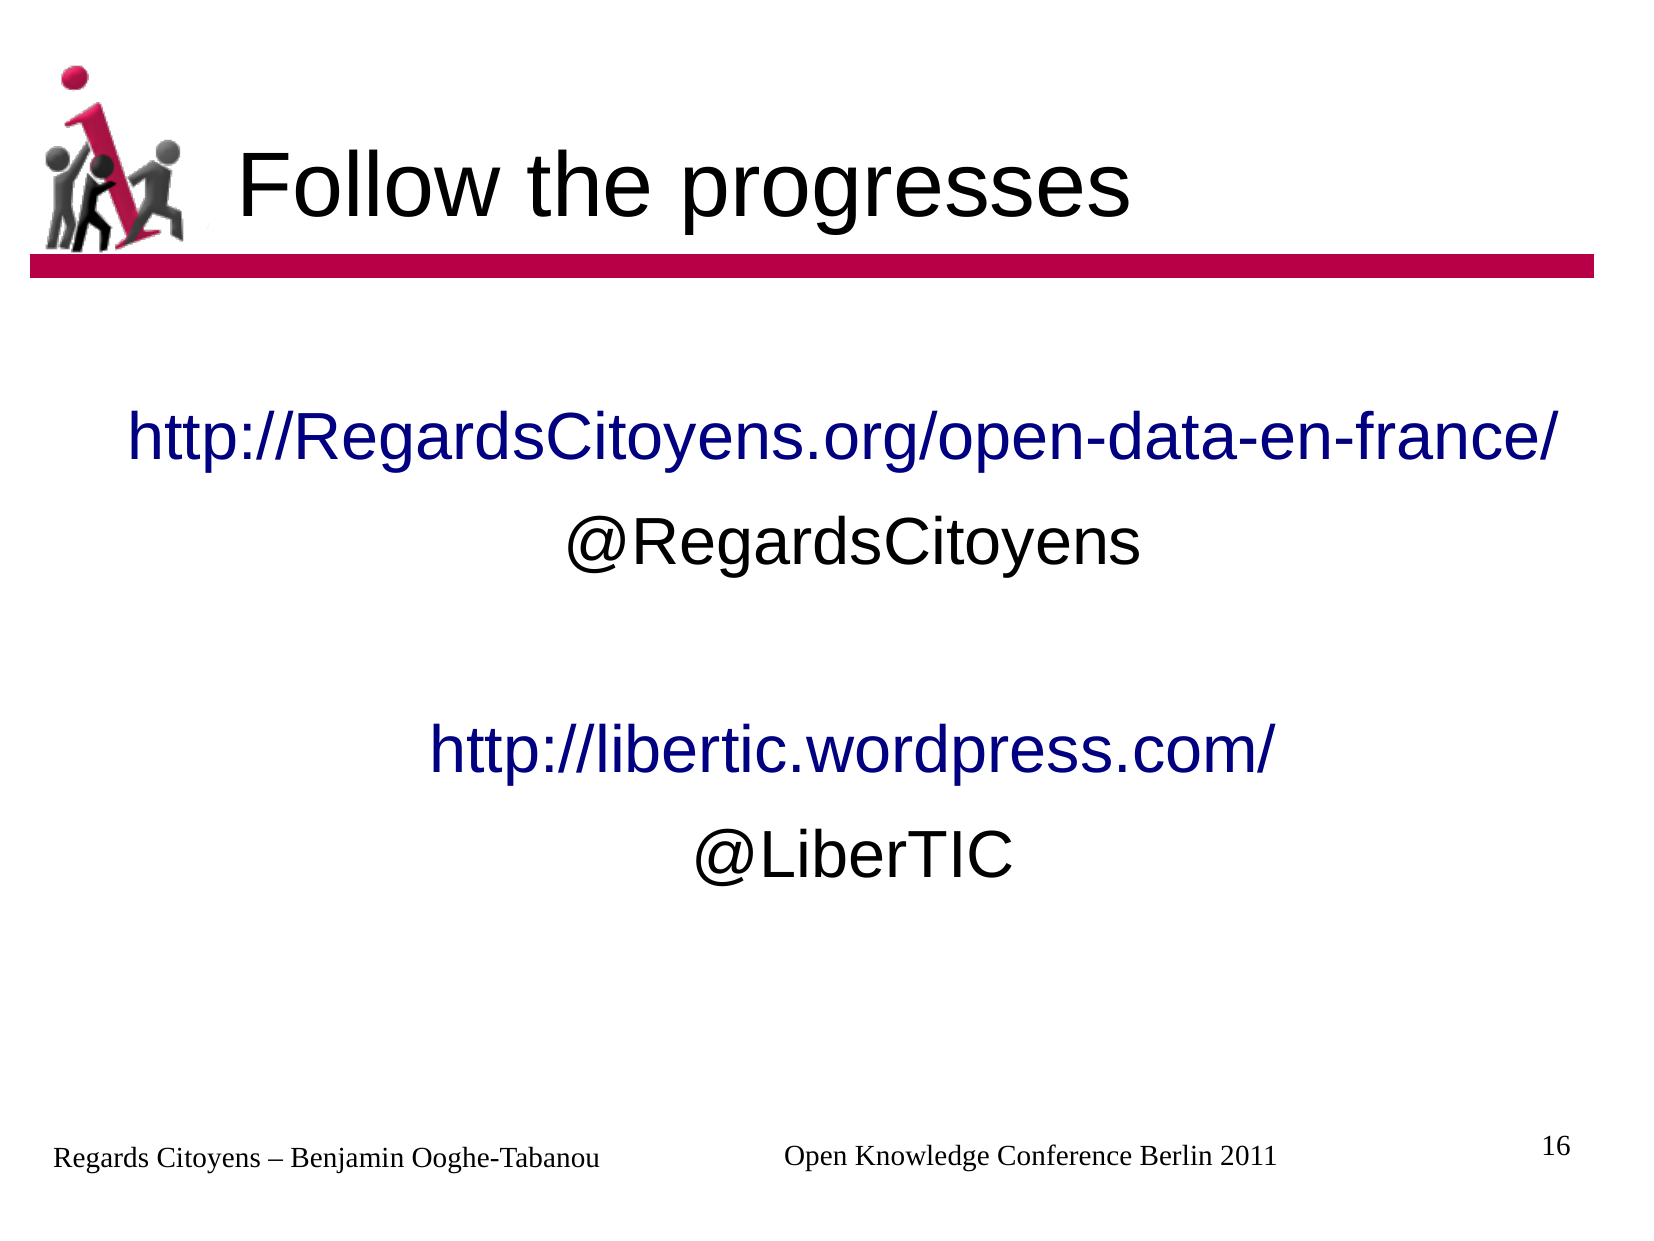

# Follow the progresses
http://RegardsCitoyens.org/open-data-en-france/
@RegardsCitoyens
http://libertic.wordpress.com/
@LiberTIC
16
Benjamin Ooghe-Tabanou - Open Knowledge Conference Berlin 2011